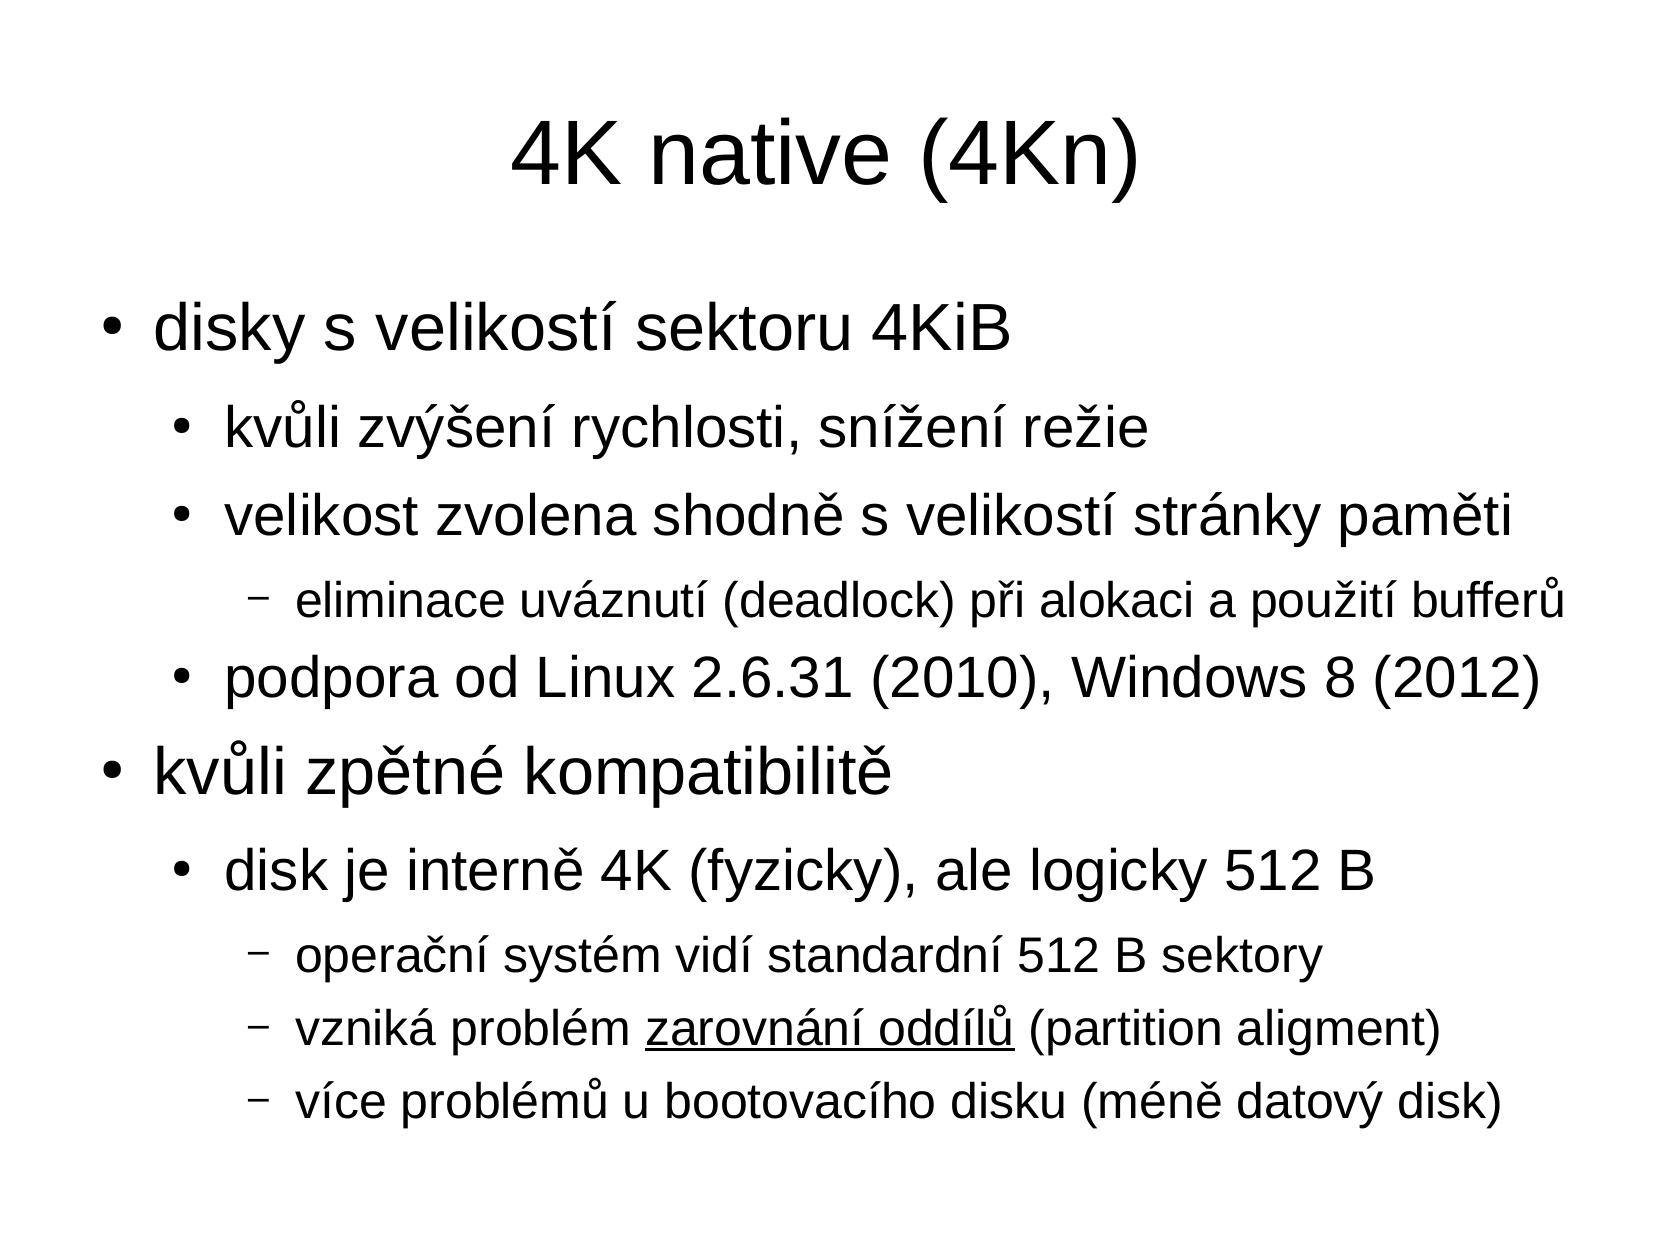

# 4K native (4Kn)
disky s velikostí sektoru 4KiB
kvůli zvýšení rychlosti, snížení režie
velikost zvolena shodně s velikostí stránky paměti
eliminace uváznutí (deadlock) při alokaci a použití bufferů
podpora od Linux 2.6.31 (2010), Windows 8 (2012)
kvůli zpětné kompatibilitě
disk je interně 4K (fyzicky), ale logicky 512 B
operační systém vidí standardní 512 B sektory
vzniká problém zarovnání oddílů (partition aligment)
více problémů u bootovacího disku (méně datový disk)